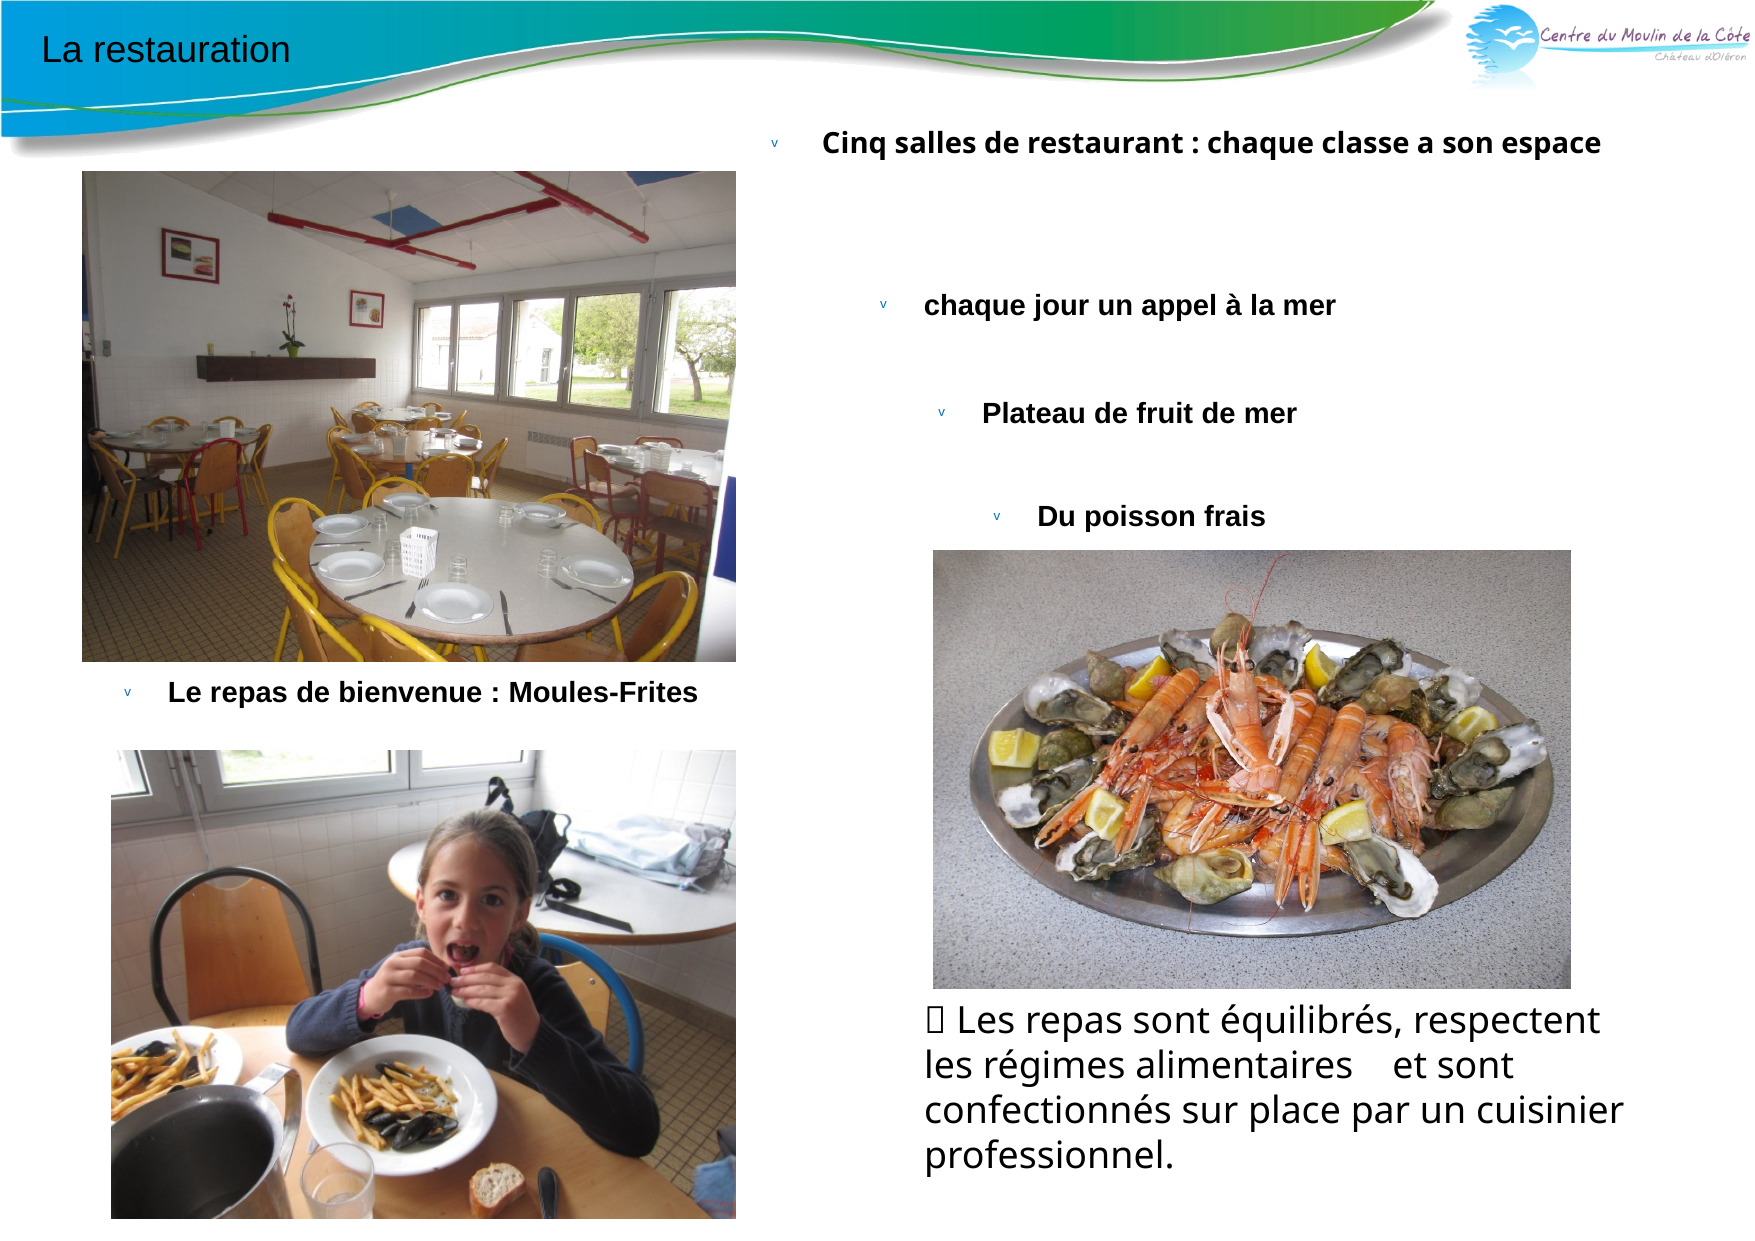

La restauration
 Cinq salles de restaurant : chaque classe a son espace
 chaque jour un appel à la mer
 Plateau de fruit de mer
 Du poisson frais
 Le repas de bienvenue : Moules-Frites
 Les repas sont équilibrés, respectent les régimes alimentaires et sont confectionnés sur place par un cuisinier professionnel.